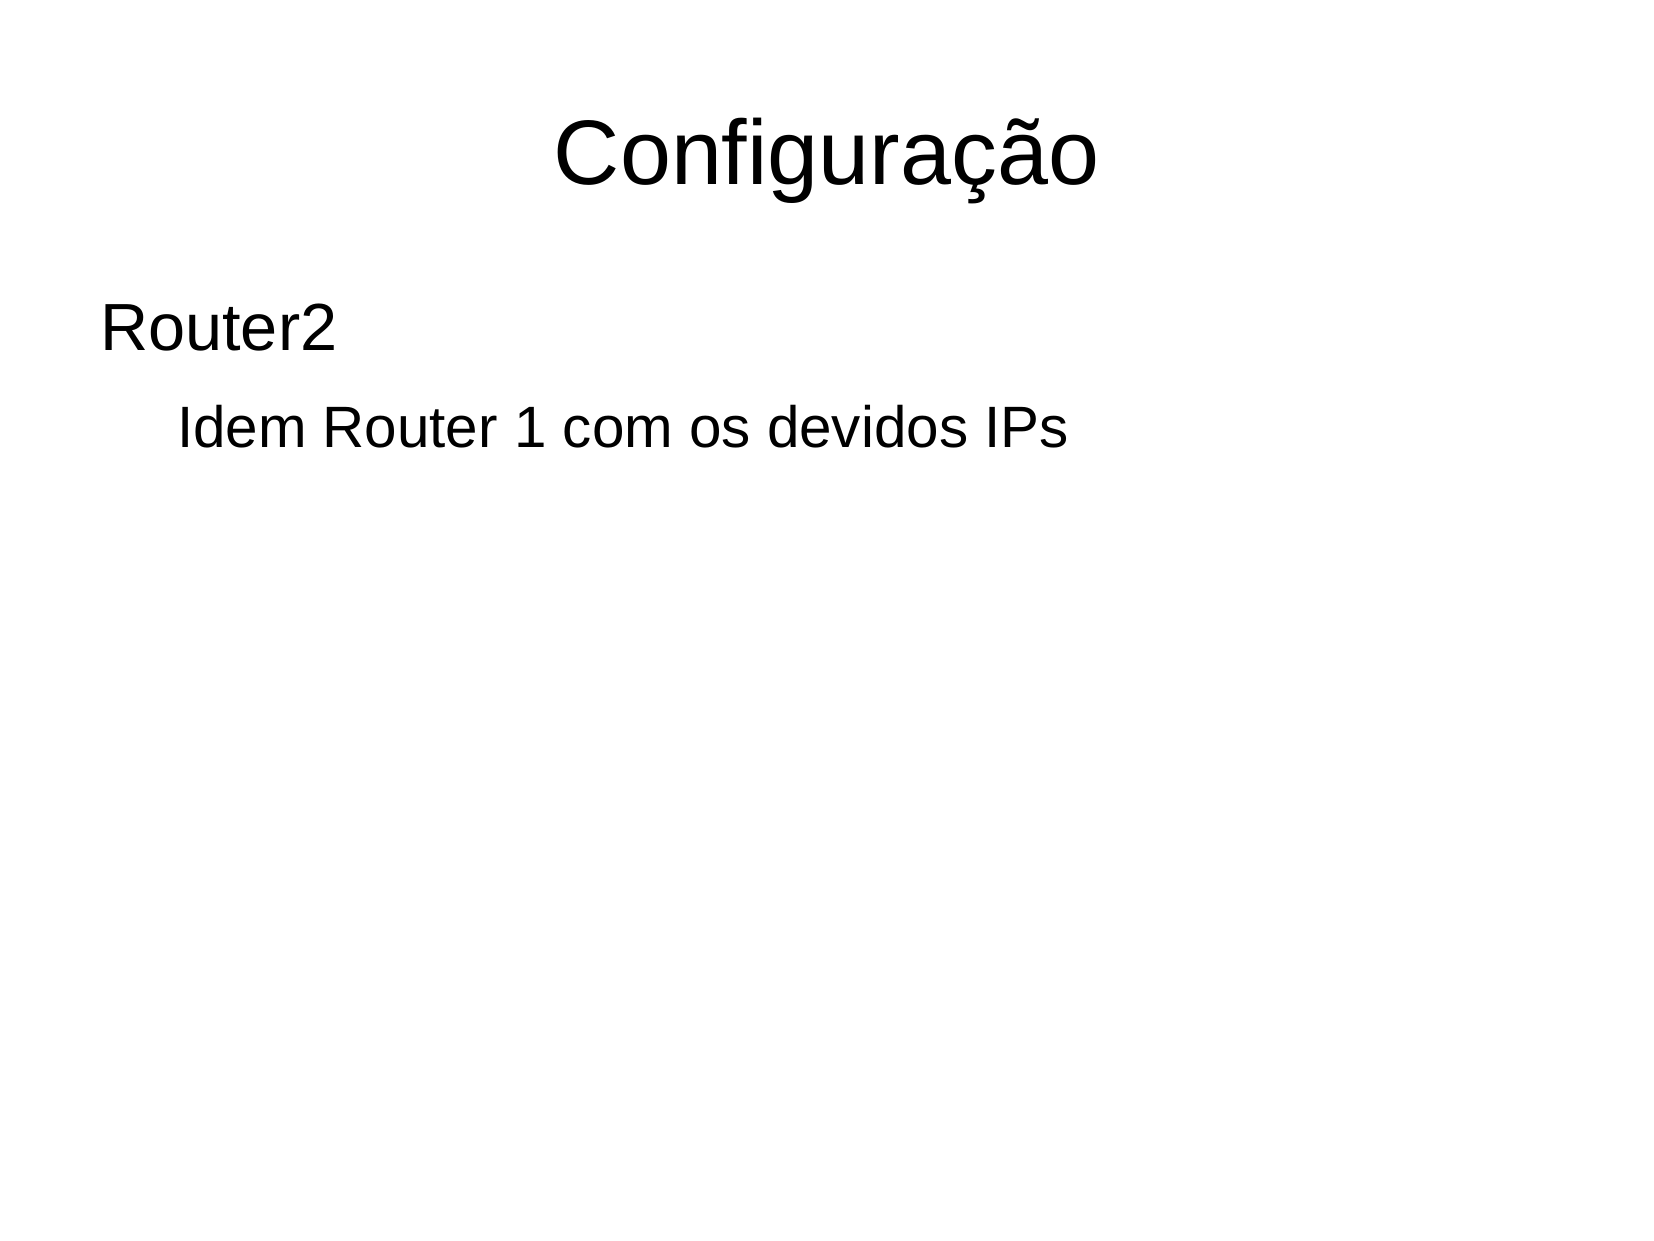

# Configuração
Router2
Idem Router 1 com os devidos IPs